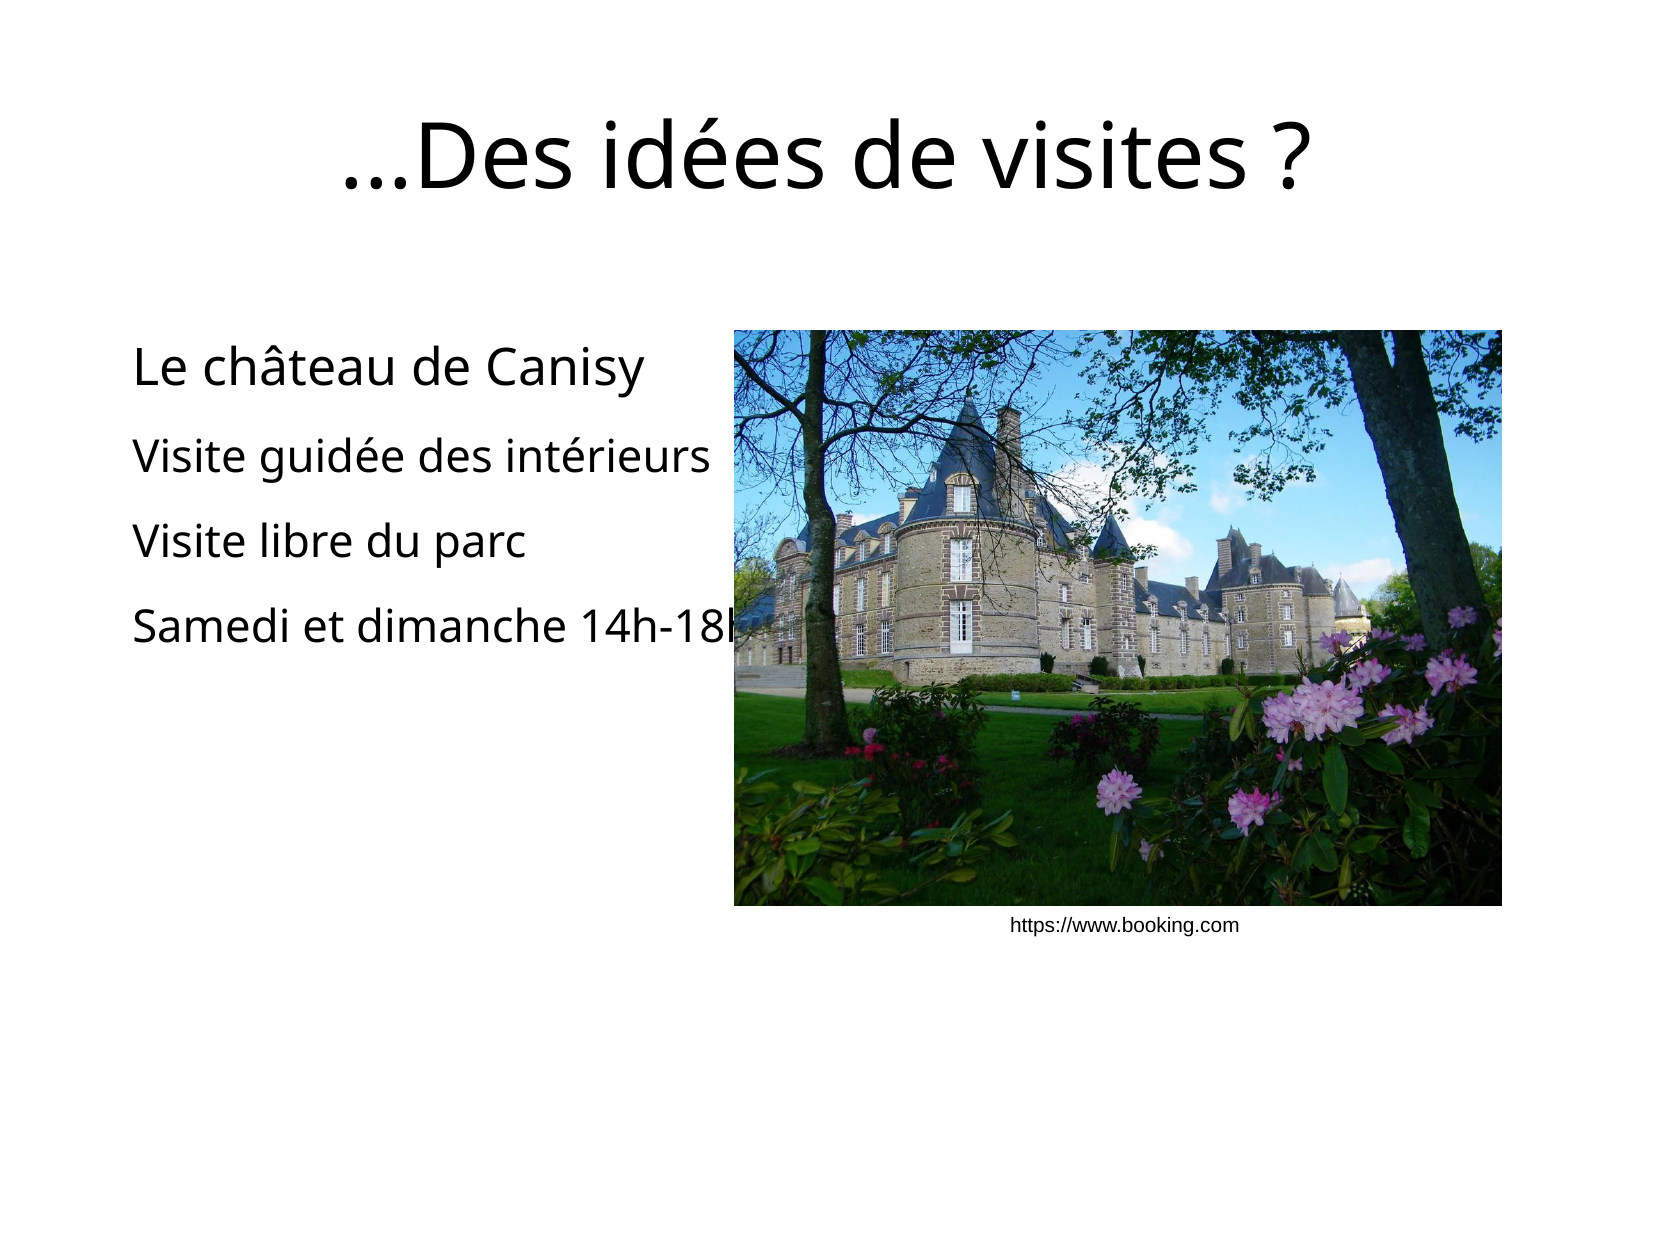

# ...Des idées de visites ?
Le château de Canisy
Visite guidée des intérieurs
Visite libre du parc
Samedi et dimanche 14h-18h
 https://www.booking.com